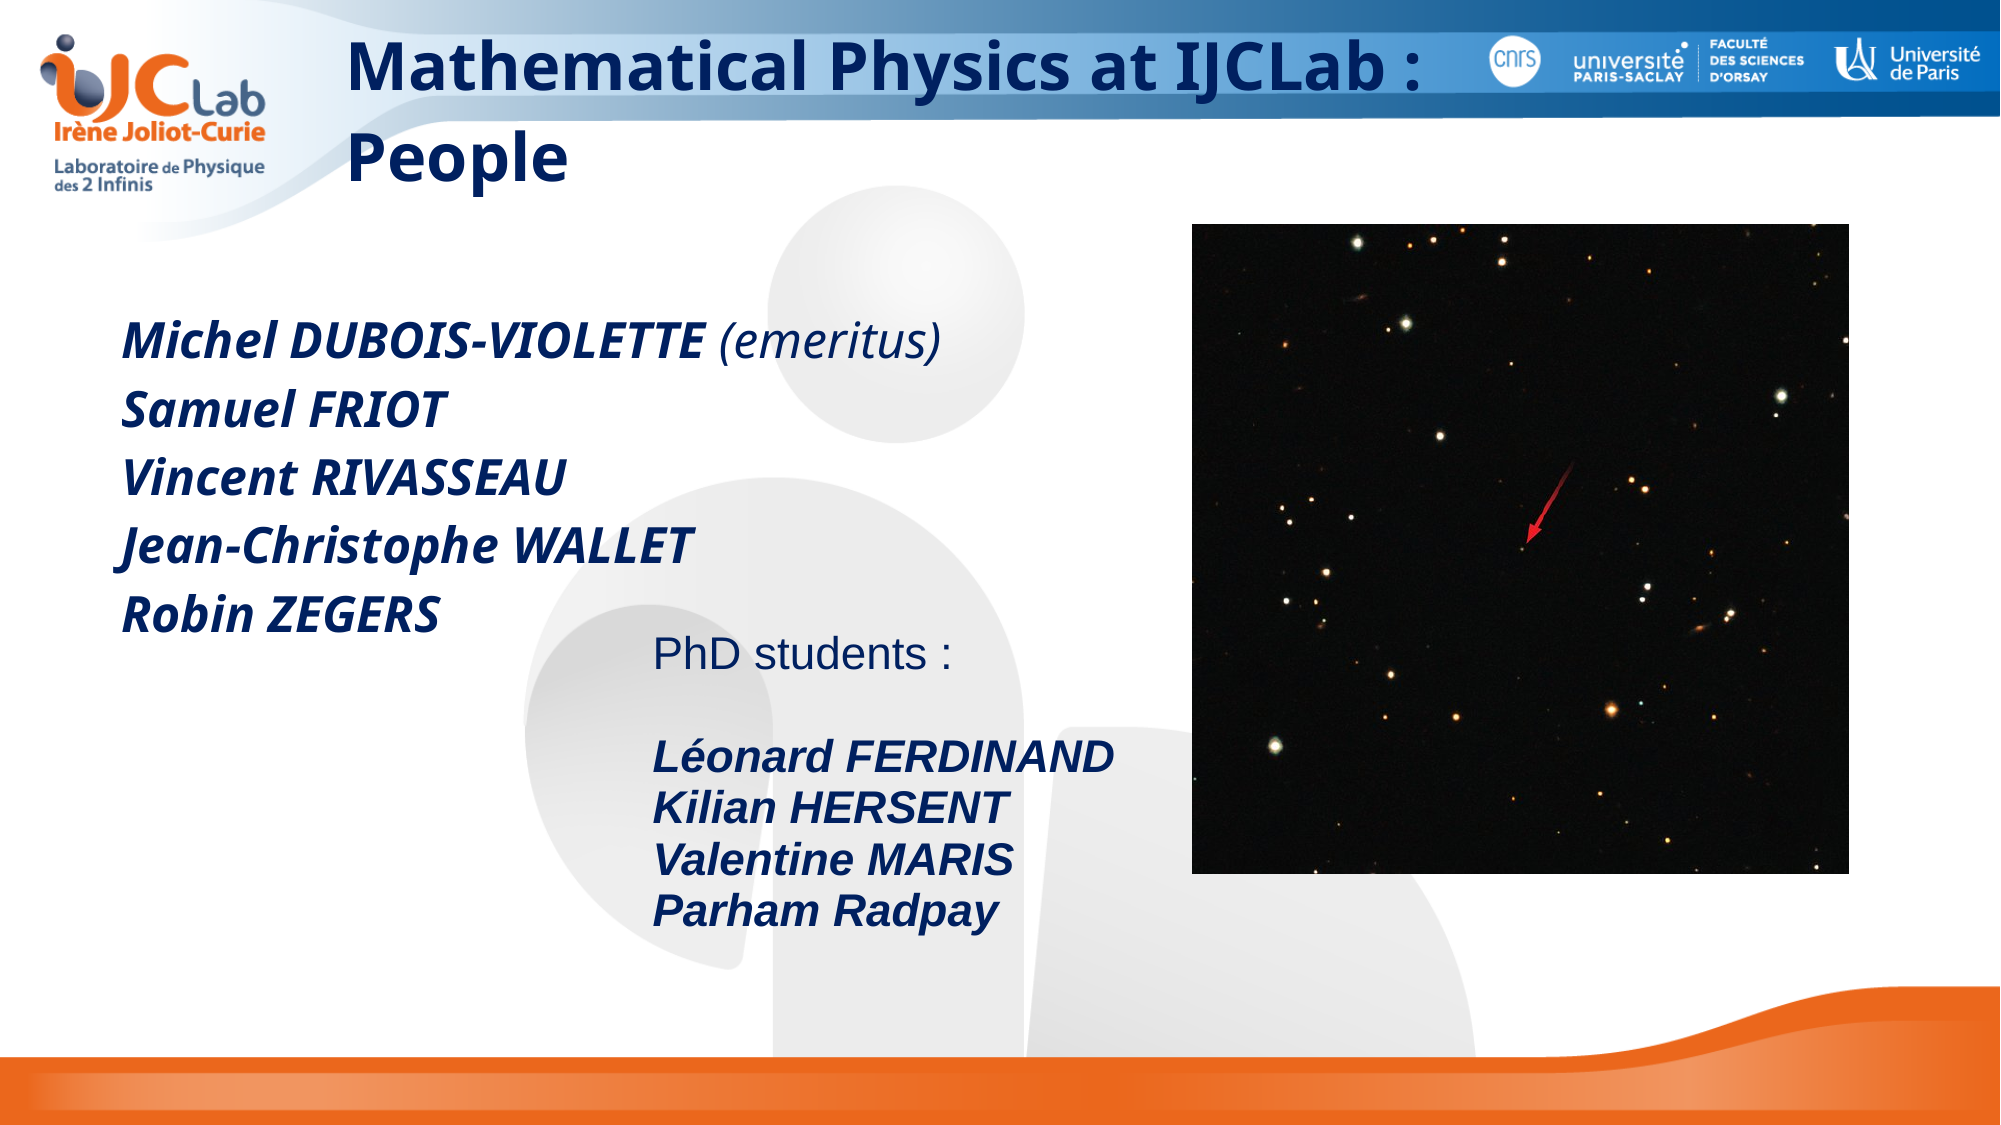

Mathematical Physics at IJCLab : People
#
Michel DUBOIS-VIOLETTE (emeritus)
Samuel FRIOT
Vincent RIVASSEAU
Jean-Christophe WALLET
Robin ZEGERS
PhD students :
Léonard FERDINAND
Kilian HERSENT
Valentine MARIS
Parham Radpay